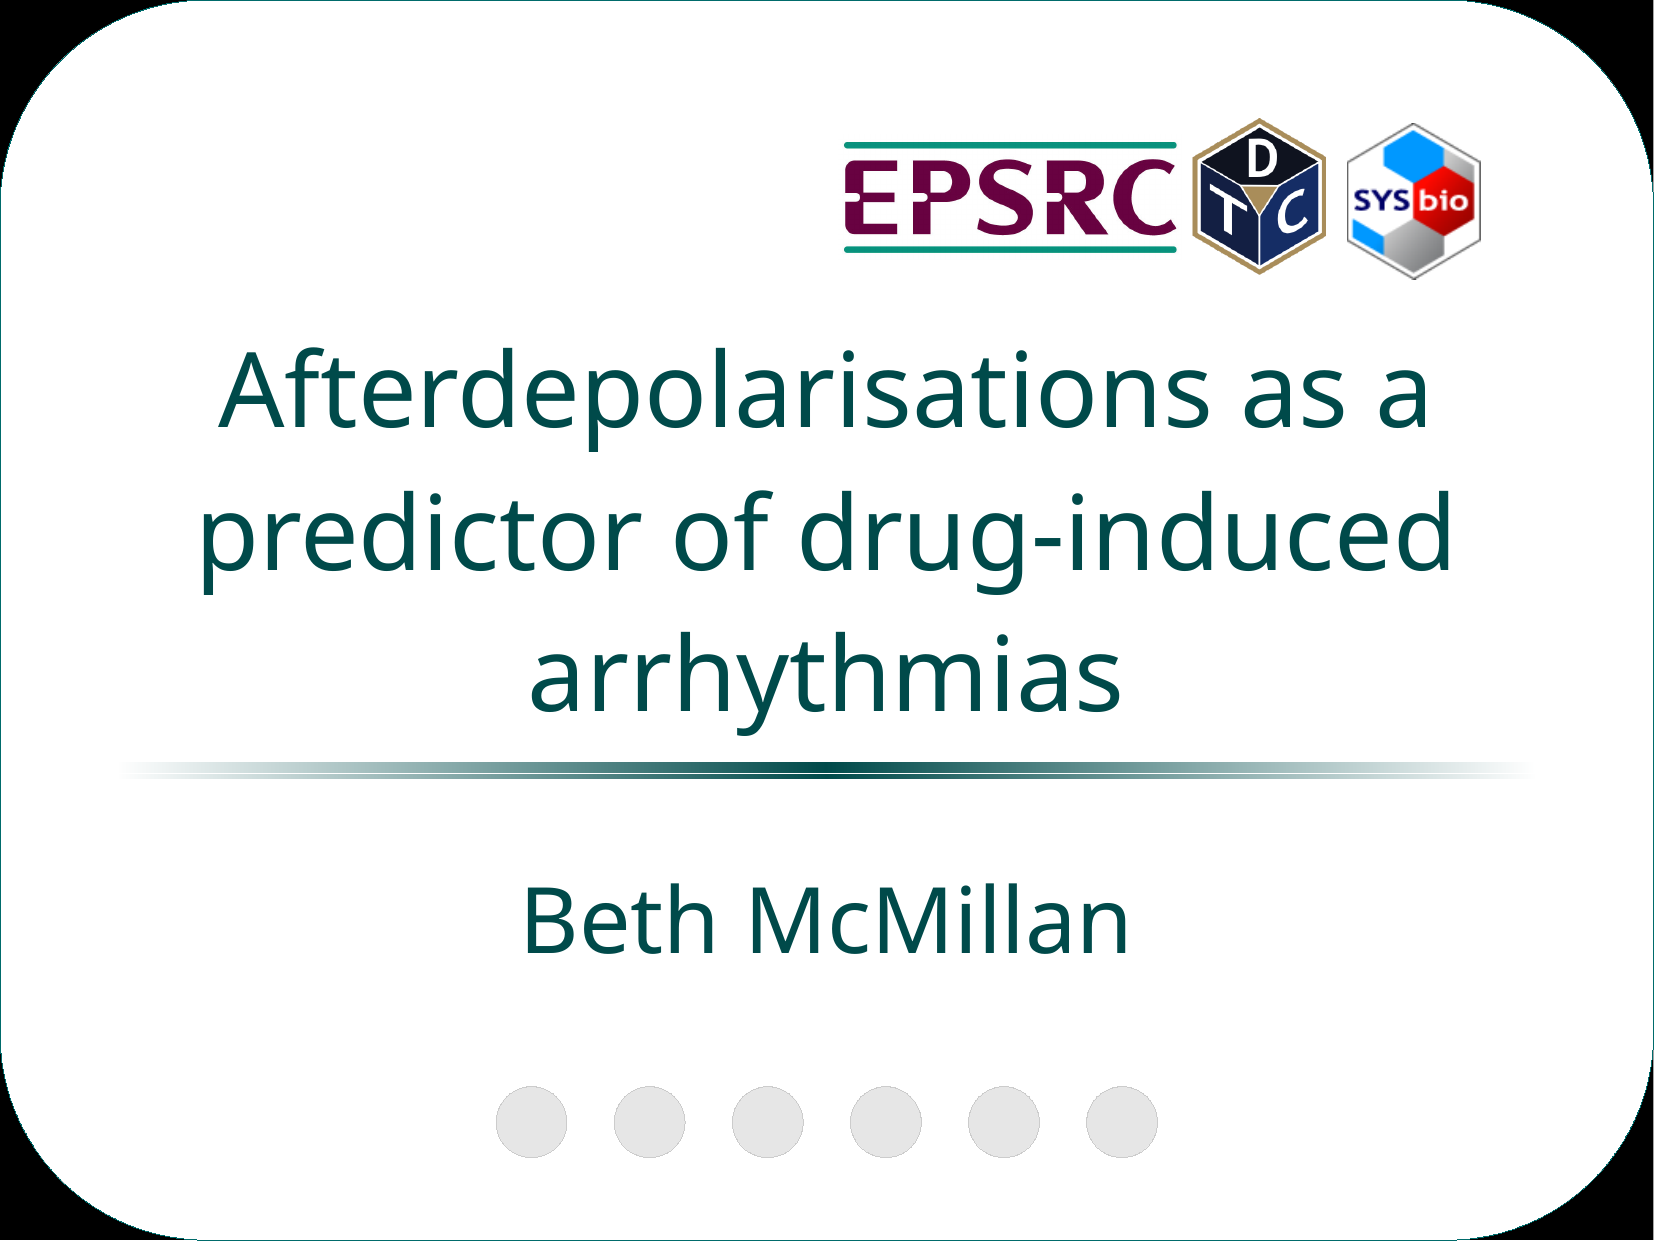

# Afterdepolarisations as a predictor of drug-induced arrhythmias
Beth McMillan